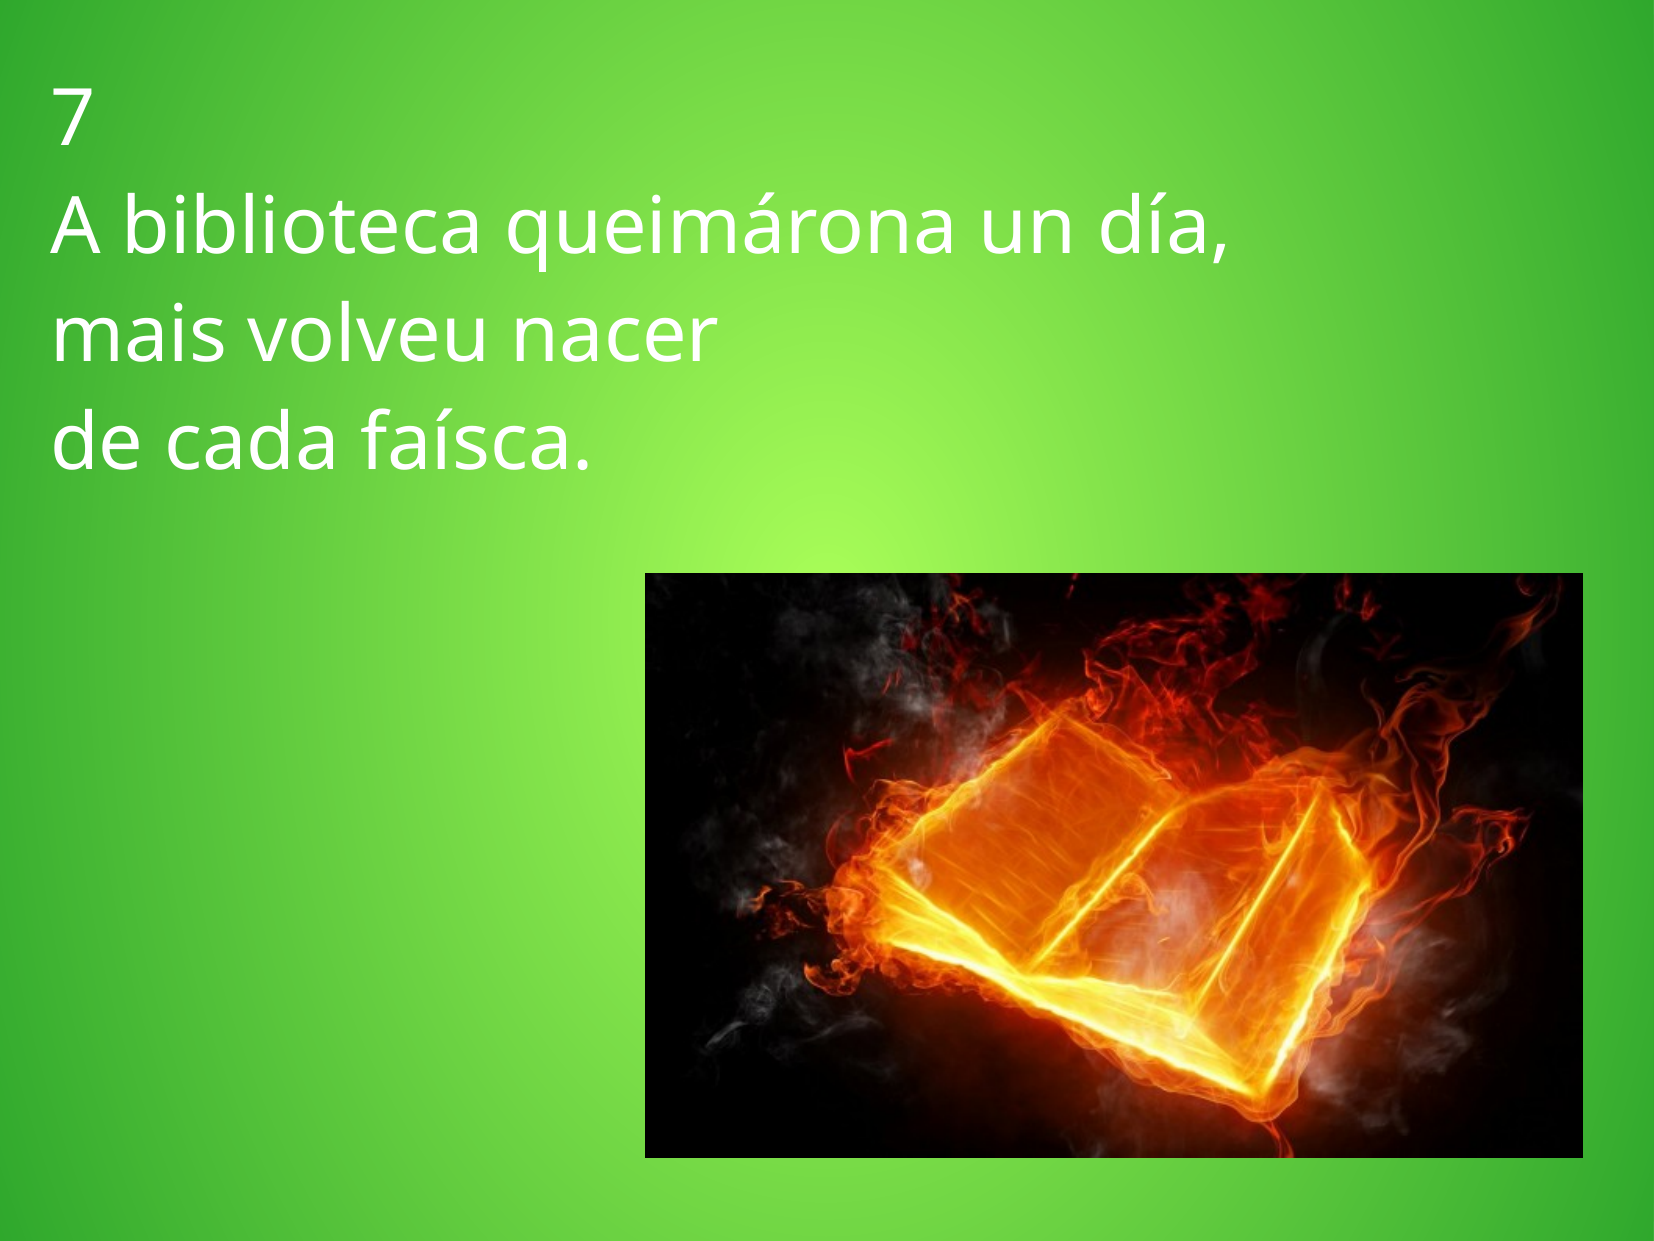

7
A biblioteca queimárona un día,
mais volveu nacer
de cada faísca.